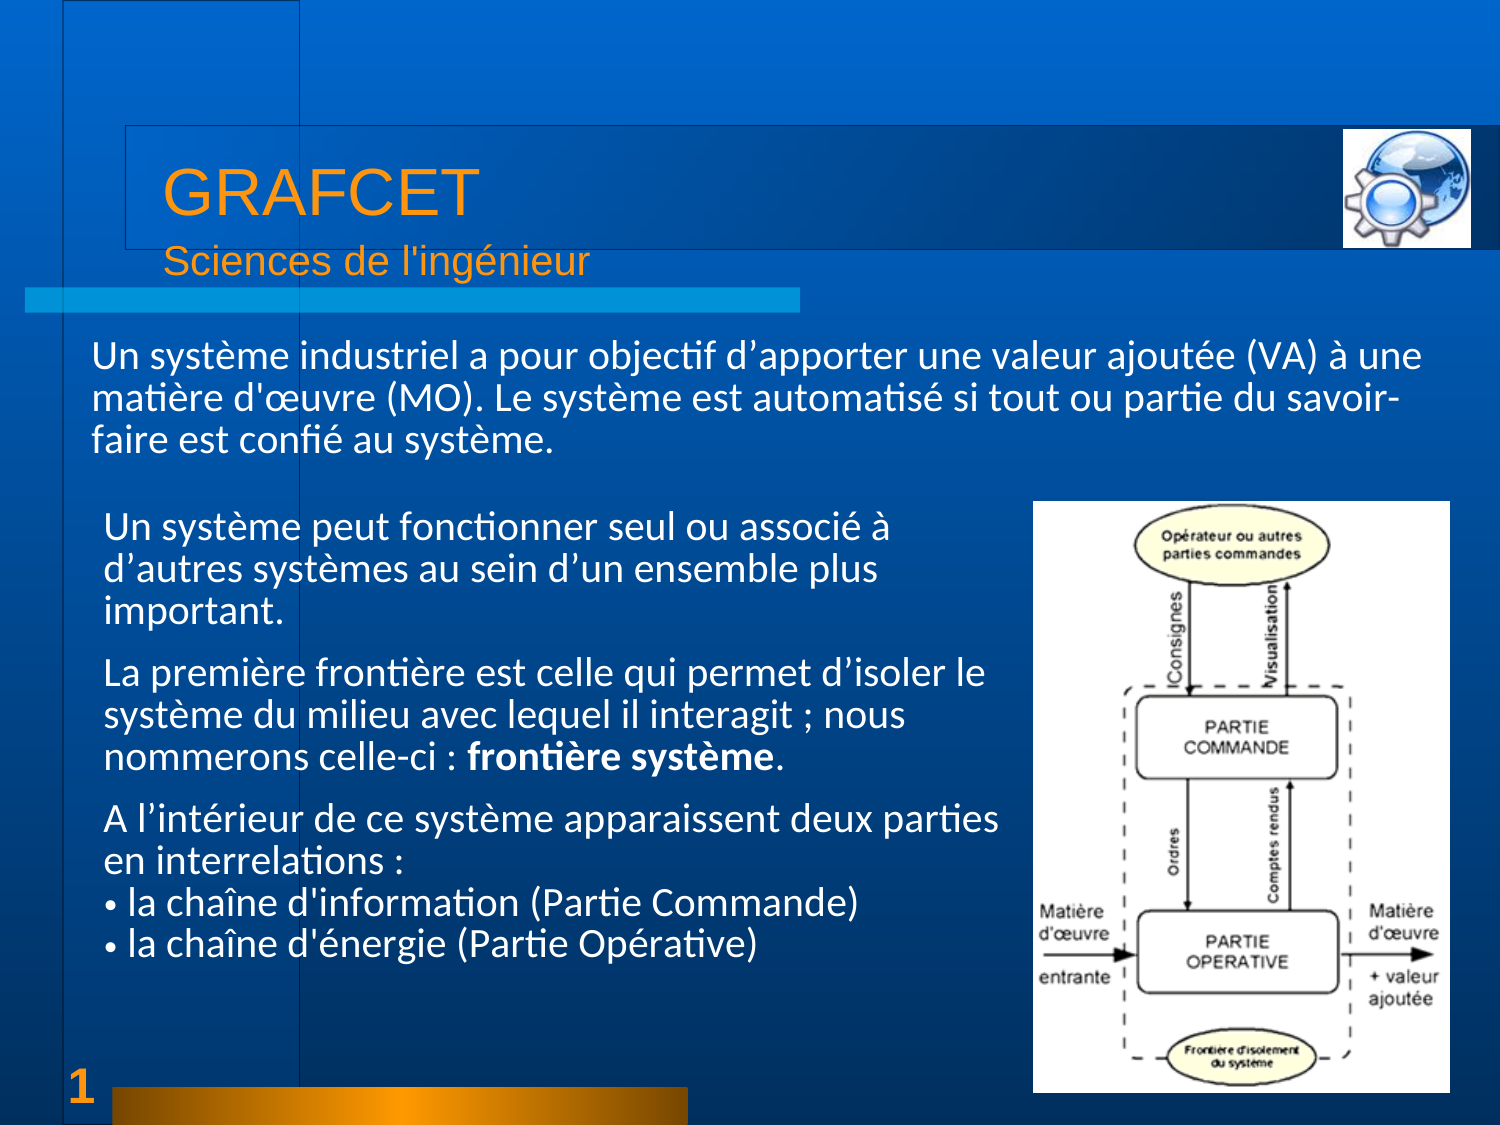

Un système industriel a pour objectif d’apporter une valeur ajoutée (VA) à une matière d'œuvre (MO). Le système est automatisé si tout ou partie du savoir-faire est confié au système.
Un système peut fonctionner seul ou associé à d’autres systèmes au sein d’un ensemble plus important.
La première frontière est celle qui permet d’isoler le système du milieu avec lequel il interagit ; nous nommerons celle-ci : frontière système.
A l’intérieur de ce système apparaissent deux parties en interrelations :
 la chaîne d'information (Partie Commande)
 la chaîne d'énergie (Partie Opérative)